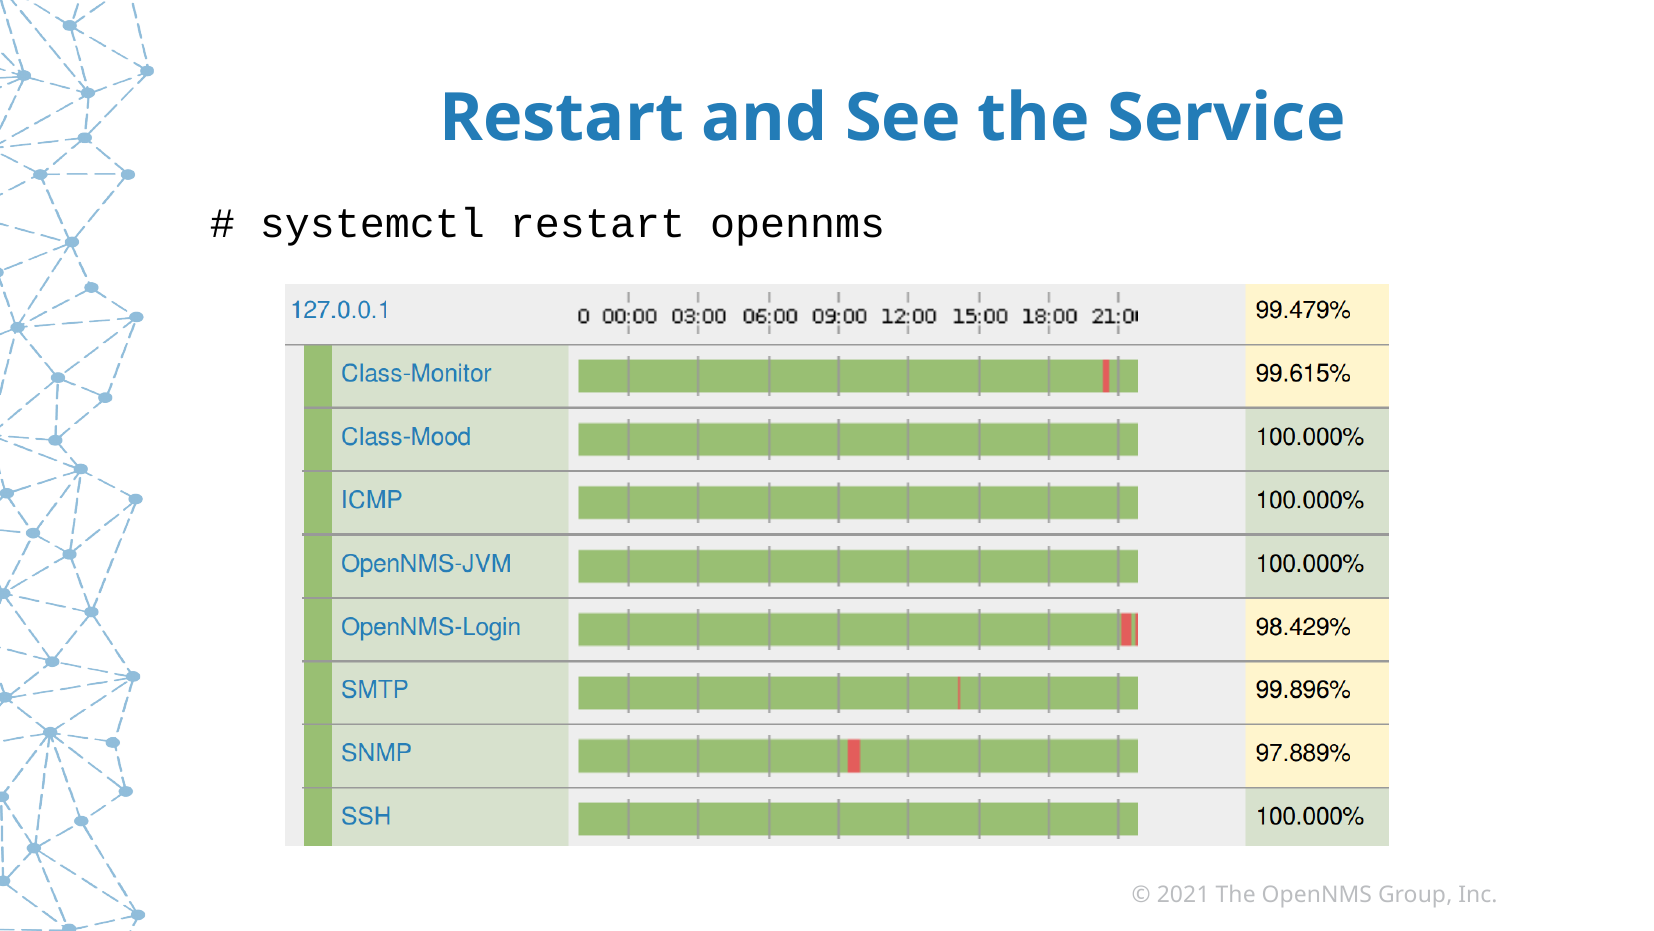

# Restart and See the Service
# systemctl restart opennms